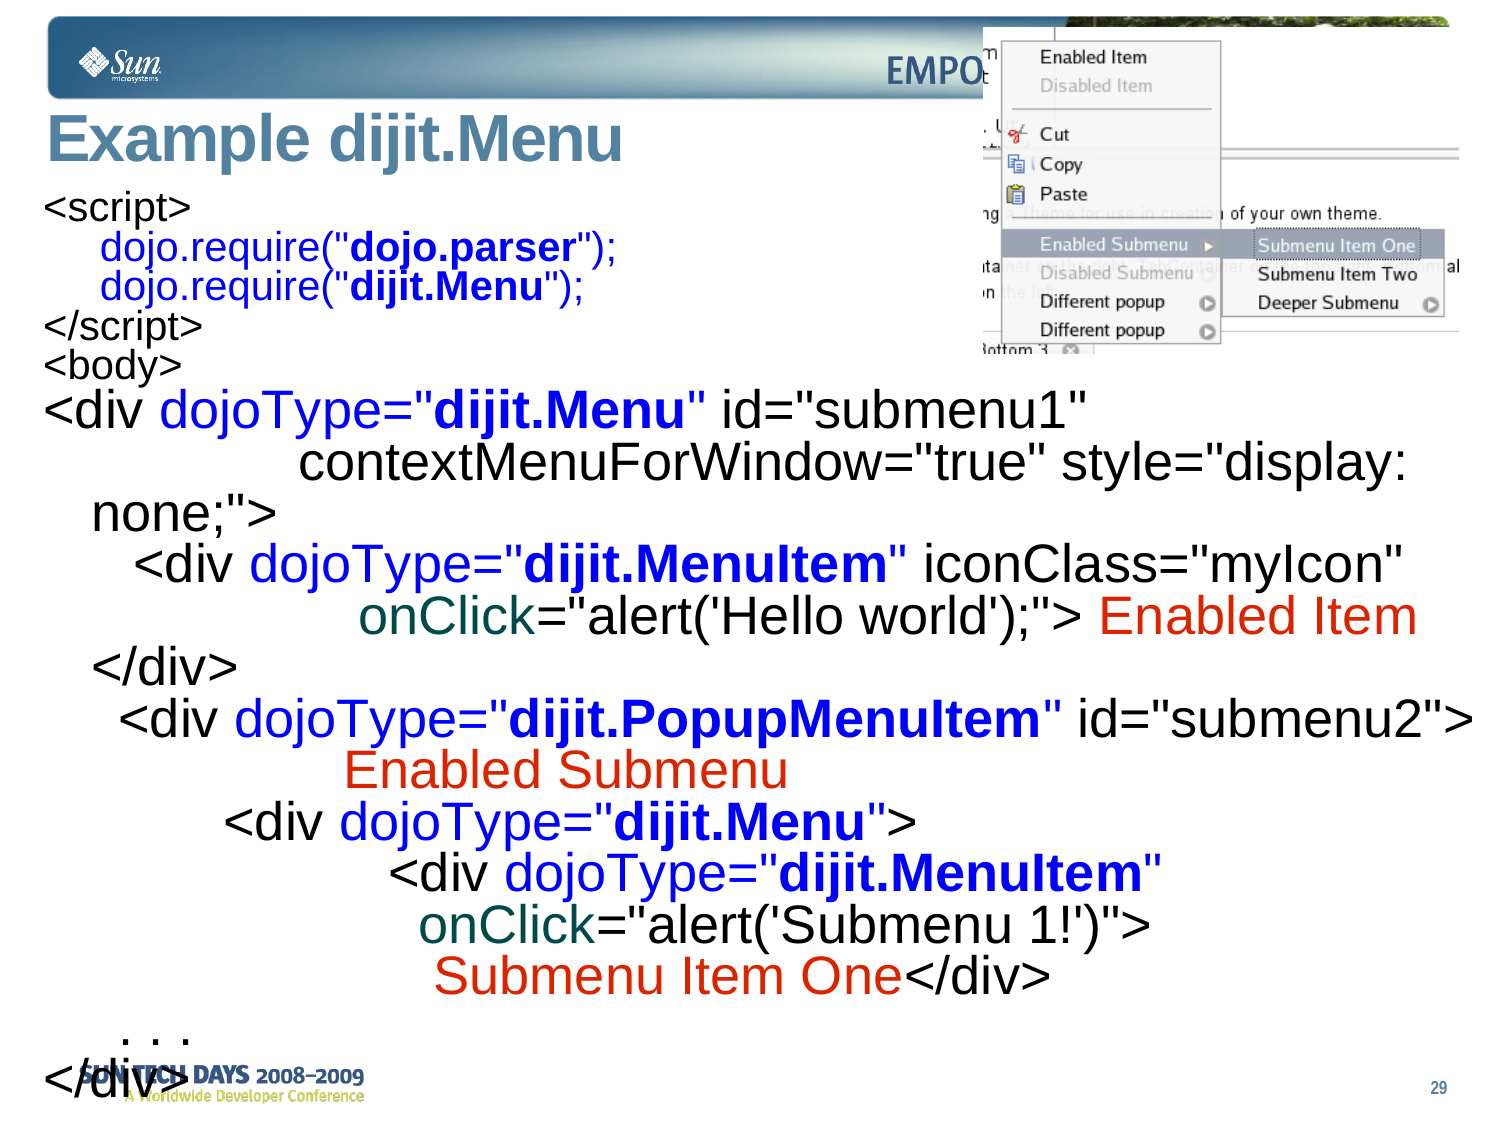

# Example dijit.Menu
<script>
dojo.require("dojo.parser");
dojo.require("dijit.Menu");
</script>
<body>
<div dojoType="dijit.Menu" id="submenu1"
 contextMenuForWindow="true" style="display: none;">
 <div dojoType="dijit.MenuItem" iconClass="myIcon"
 onClick="alert('Hello world');"> Enabled Item </div>
 <div dojoType="dijit.PopupMenuItem" id="submenu2">
 Enabled Submenu
 <div dojoType="dijit.Menu">
 <div dojoType="dijit.MenuItem"
 onClick="alert('Submenu 1!')">
 Submenu Item One</div>
 . . .
</div>